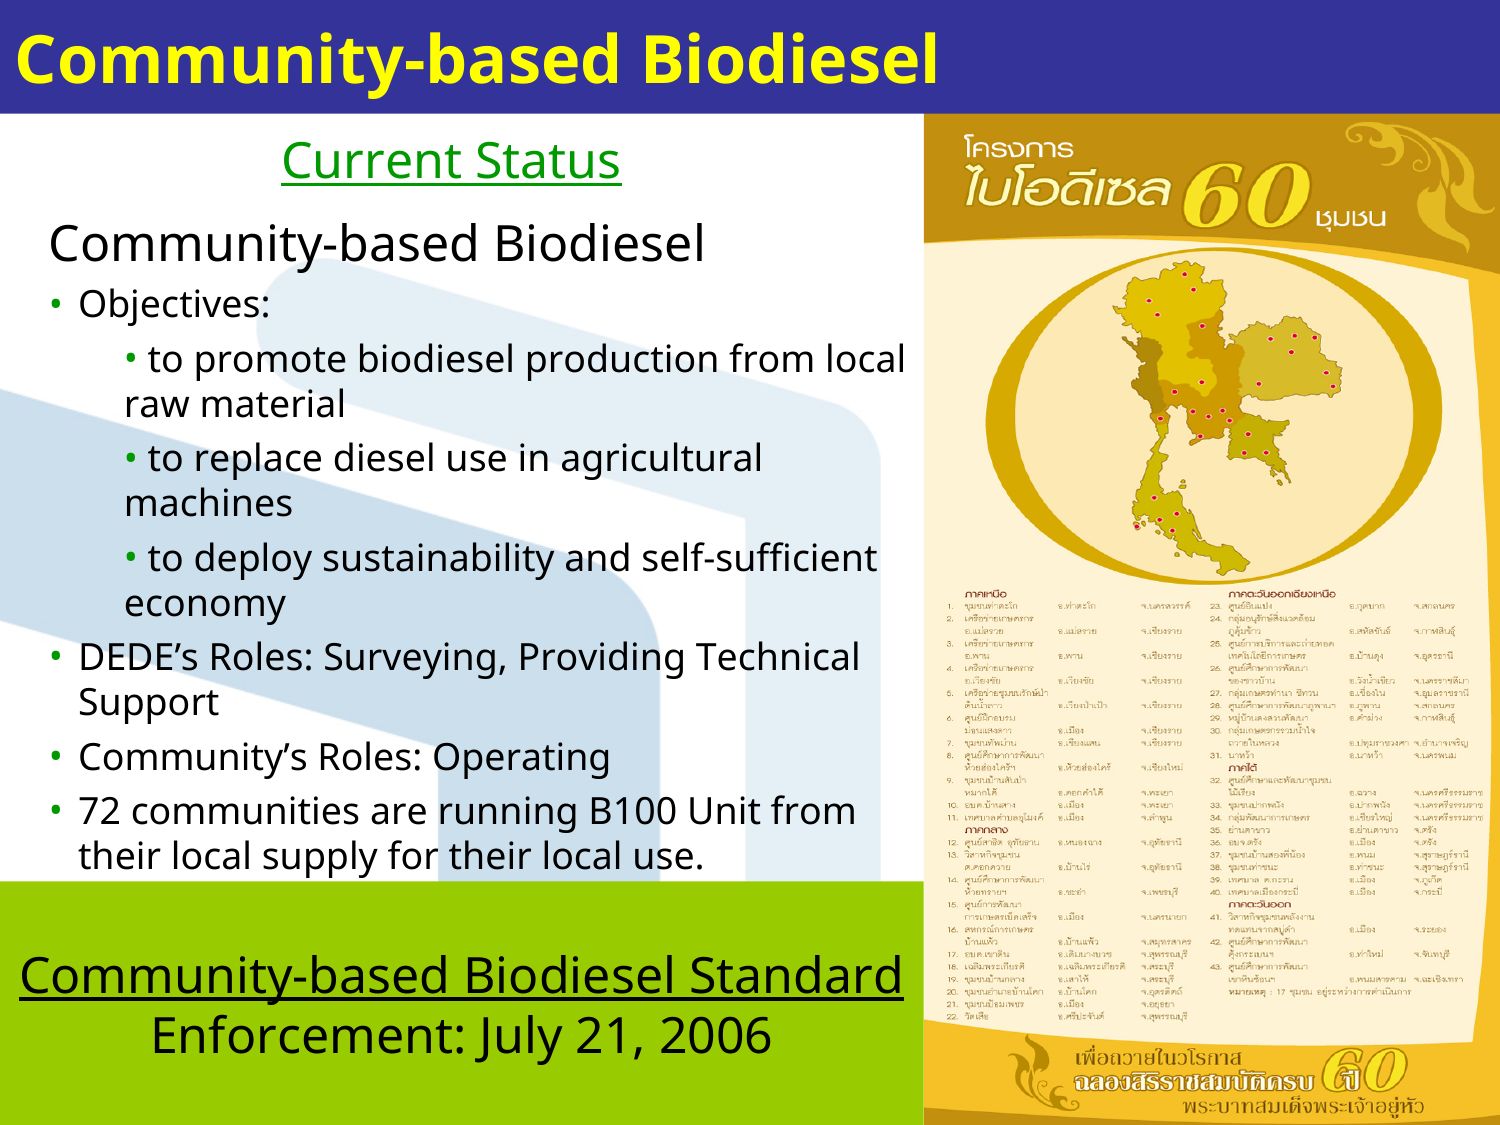

Community-based Biodiesel
Current Status
Community-based Biodiesel
Objectives:
 to promote biodiesel production from local raw material
 to replace diesel use in agricultural machines
 to deploy sustainability and self-sufficient economy
DEDE’s Roles: Surveying, Providing Technical Support
Community’s Roles: Operating
72 communities are running B100 Unit from their local supply for their local use.
Community-based Biodiesel Standard
Enforcement: July 21, 2006